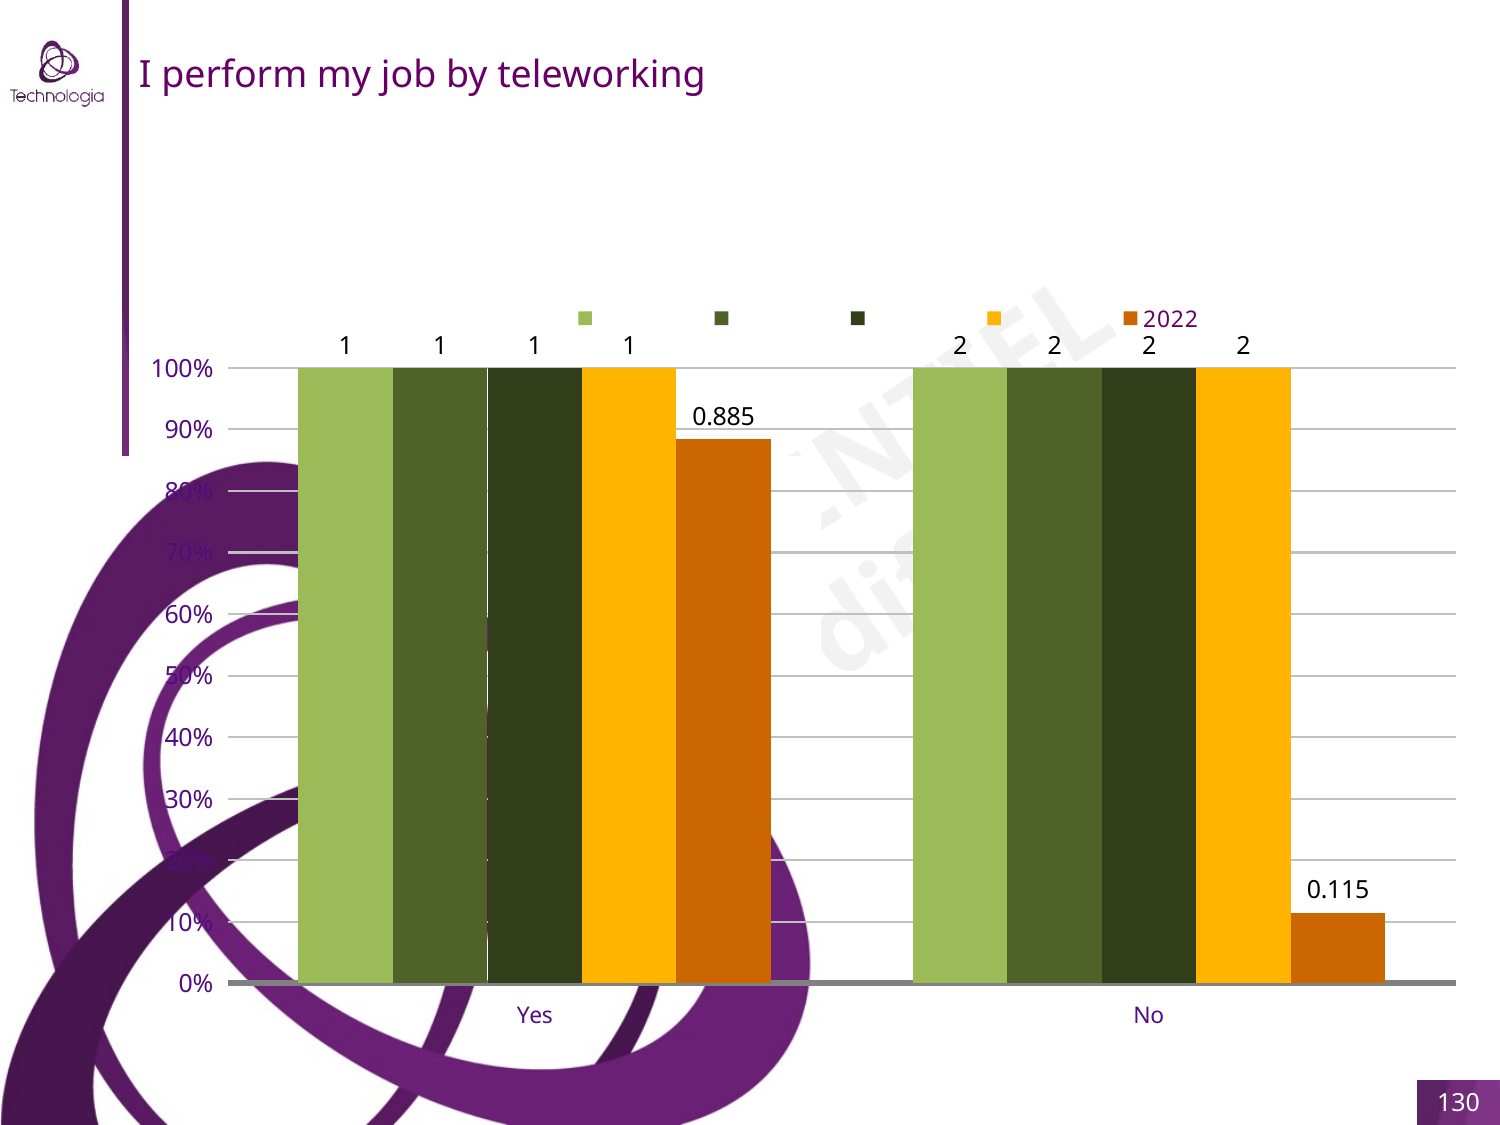

# I perform my job by teleworking
[unsupported chart]